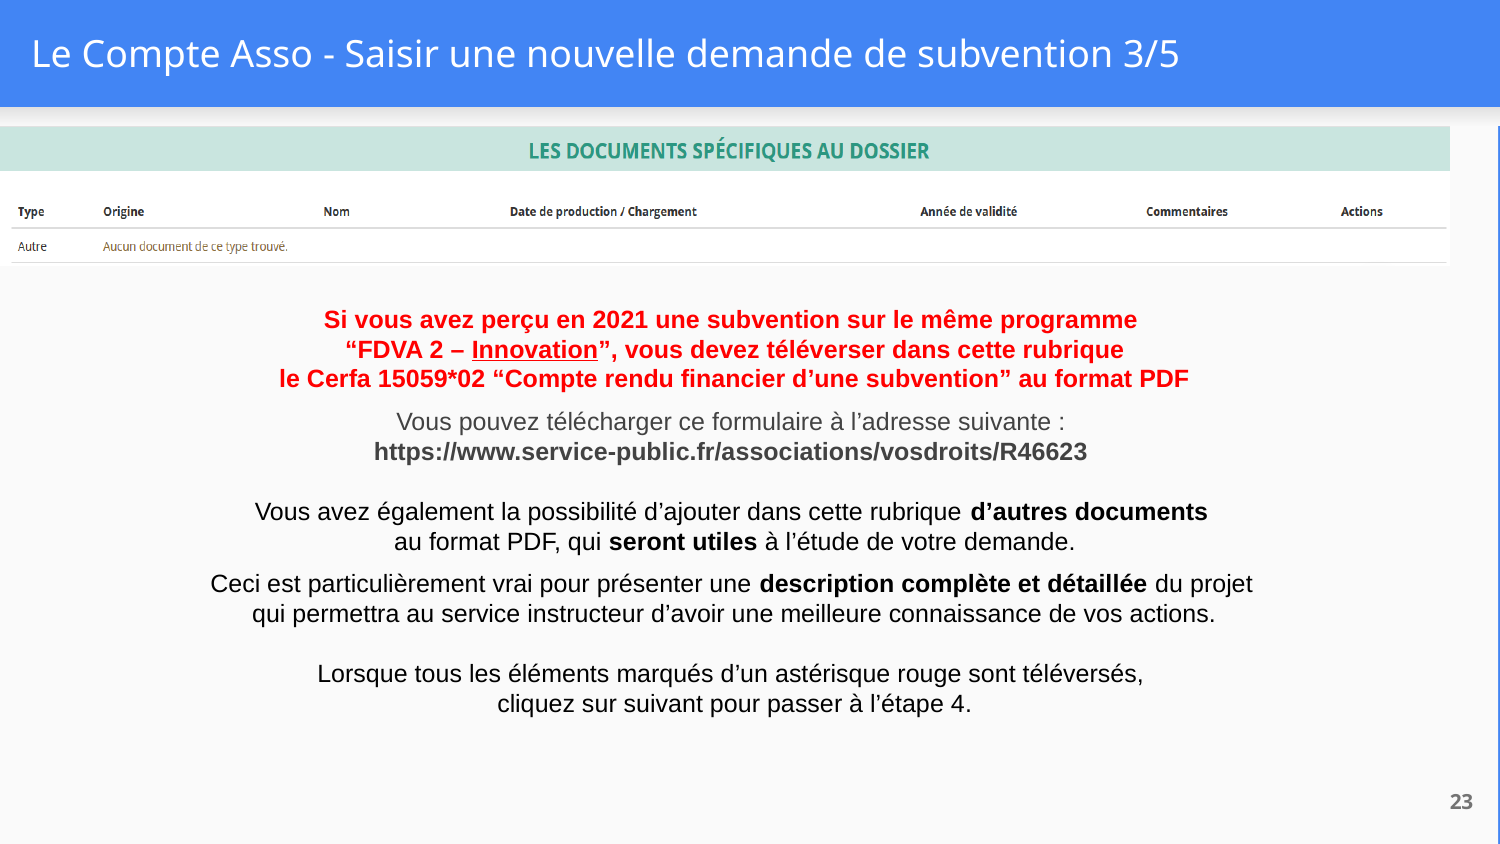

# Le Compte Asso - Saisir une nouvelle demande de subvention 3/5
Si vous avez perçu en 2021 une subvention sur le même programme
“FDVA 2 – Innovation”, vous devez téléverser dans cette rubrique
le Cerfa 15059*02 “Compte rendu financier d’une subvention” au format PDF
Vous pouvez télécharger ce formulaire à l’adresse suivante :
https://www.service-public.fr/associations/vosdroits/R46623
Vous avez également la possibilité d’ajouter dans cette rubrique d’autres documents
au format PDF, qui seront utiles à l’étude de votre demande.
Ceci est particulièrement vrai pour présenter une description complète et détaillée du projet
qui permettra au service instructeur d’avoir une meilleure connaissance de vos actions.
Lorsque tous les éléments marqués d’un astérisque rouge sont téléversés,
cliquez sur suivant pour passer à l’étape 4.